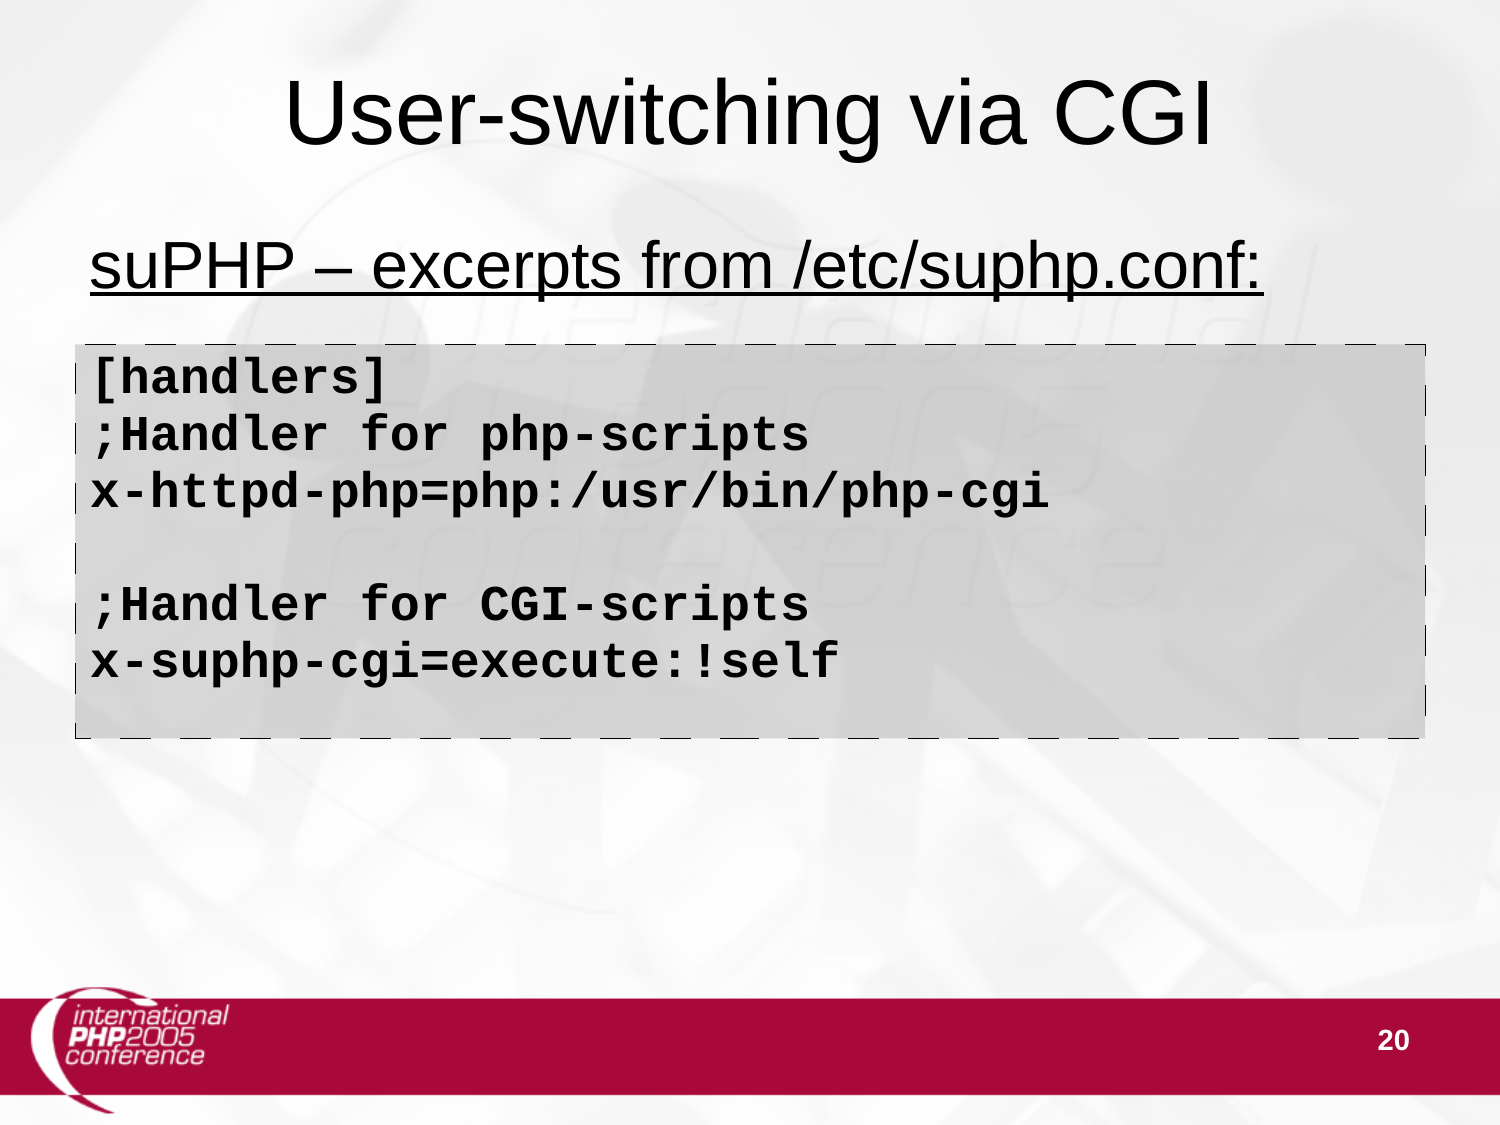

# User-switching via CGI
suPHP – excerpts from /etc/suphp.conf:
[handlers]
;Handler for php-scripts
x-httpd-php=php:/usr/bin/php-cgi
;Handler for CGI-scripts
x-suphp-cgi=execute:!self
20